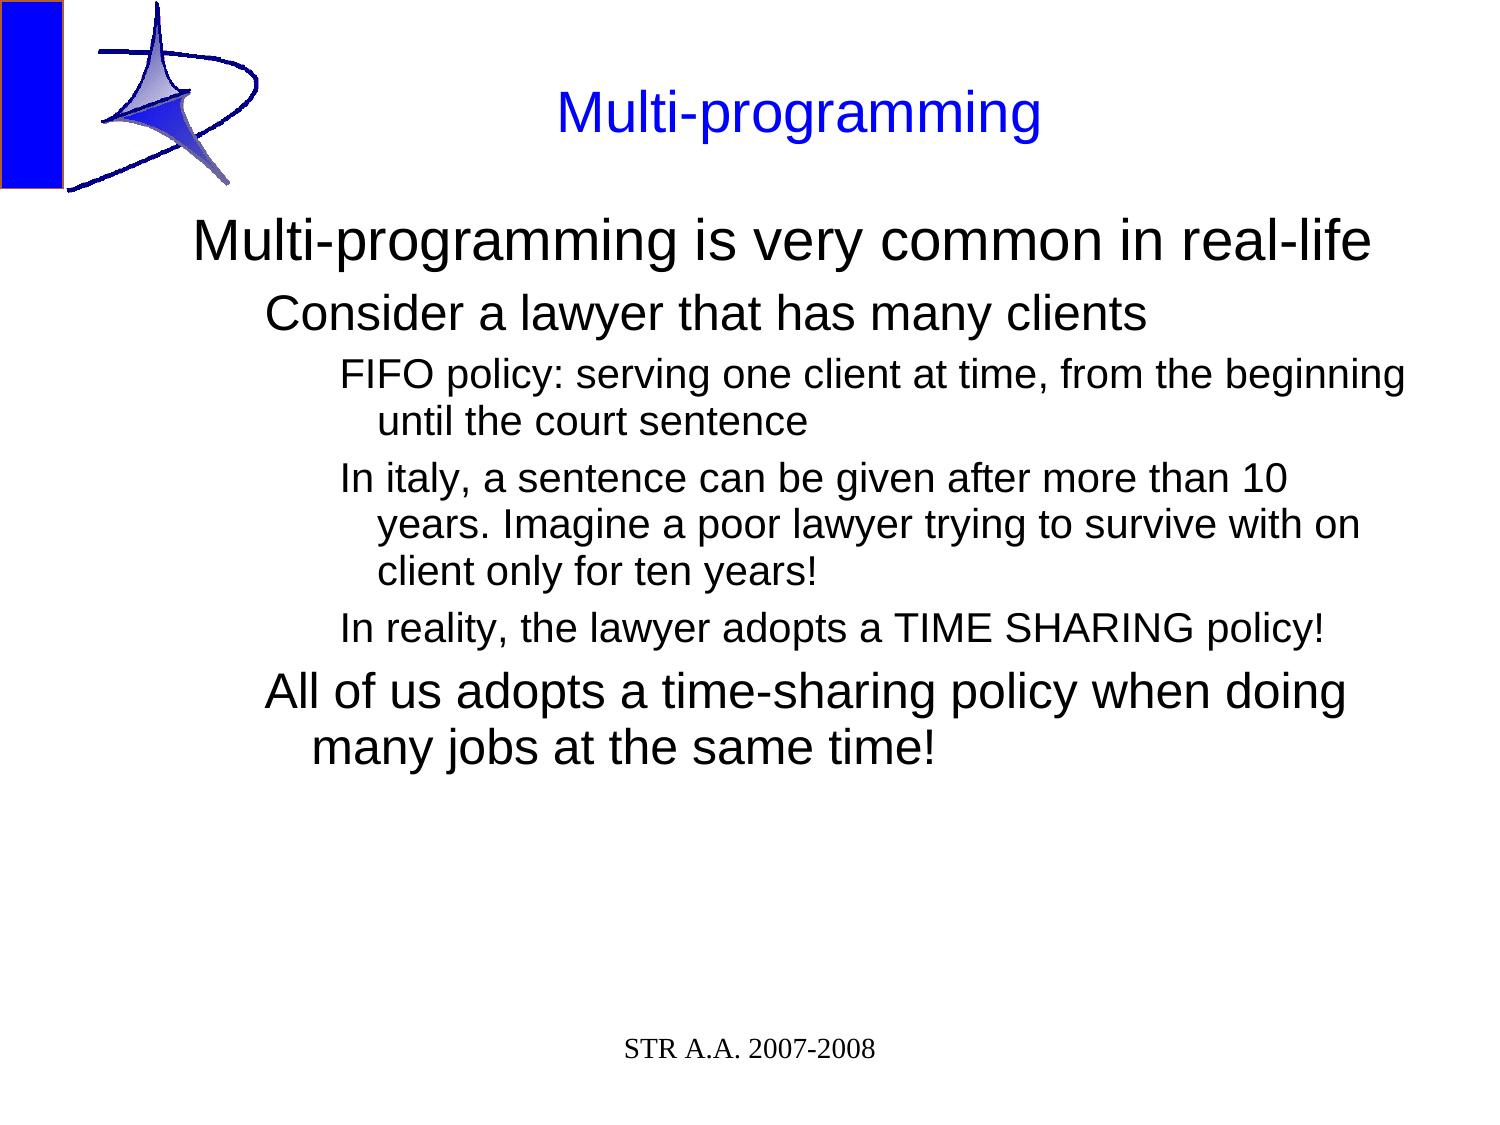

# Multi-programming
Multi-programming is very common in real-life
Consider a lawyer that has many clients
FIFO policy: serving one client at time, from the beginning until the court sentence
In italy, a sentence can be given after more than 10 years. Imagine a poor lawyer trying to survive with on client only for ten years!
In reality, the lawyer adopts a TIME SHARING policy!
All of us adopts a time-sharing policy when doing many jobs at the same time!
STR A.A. 2007-2008